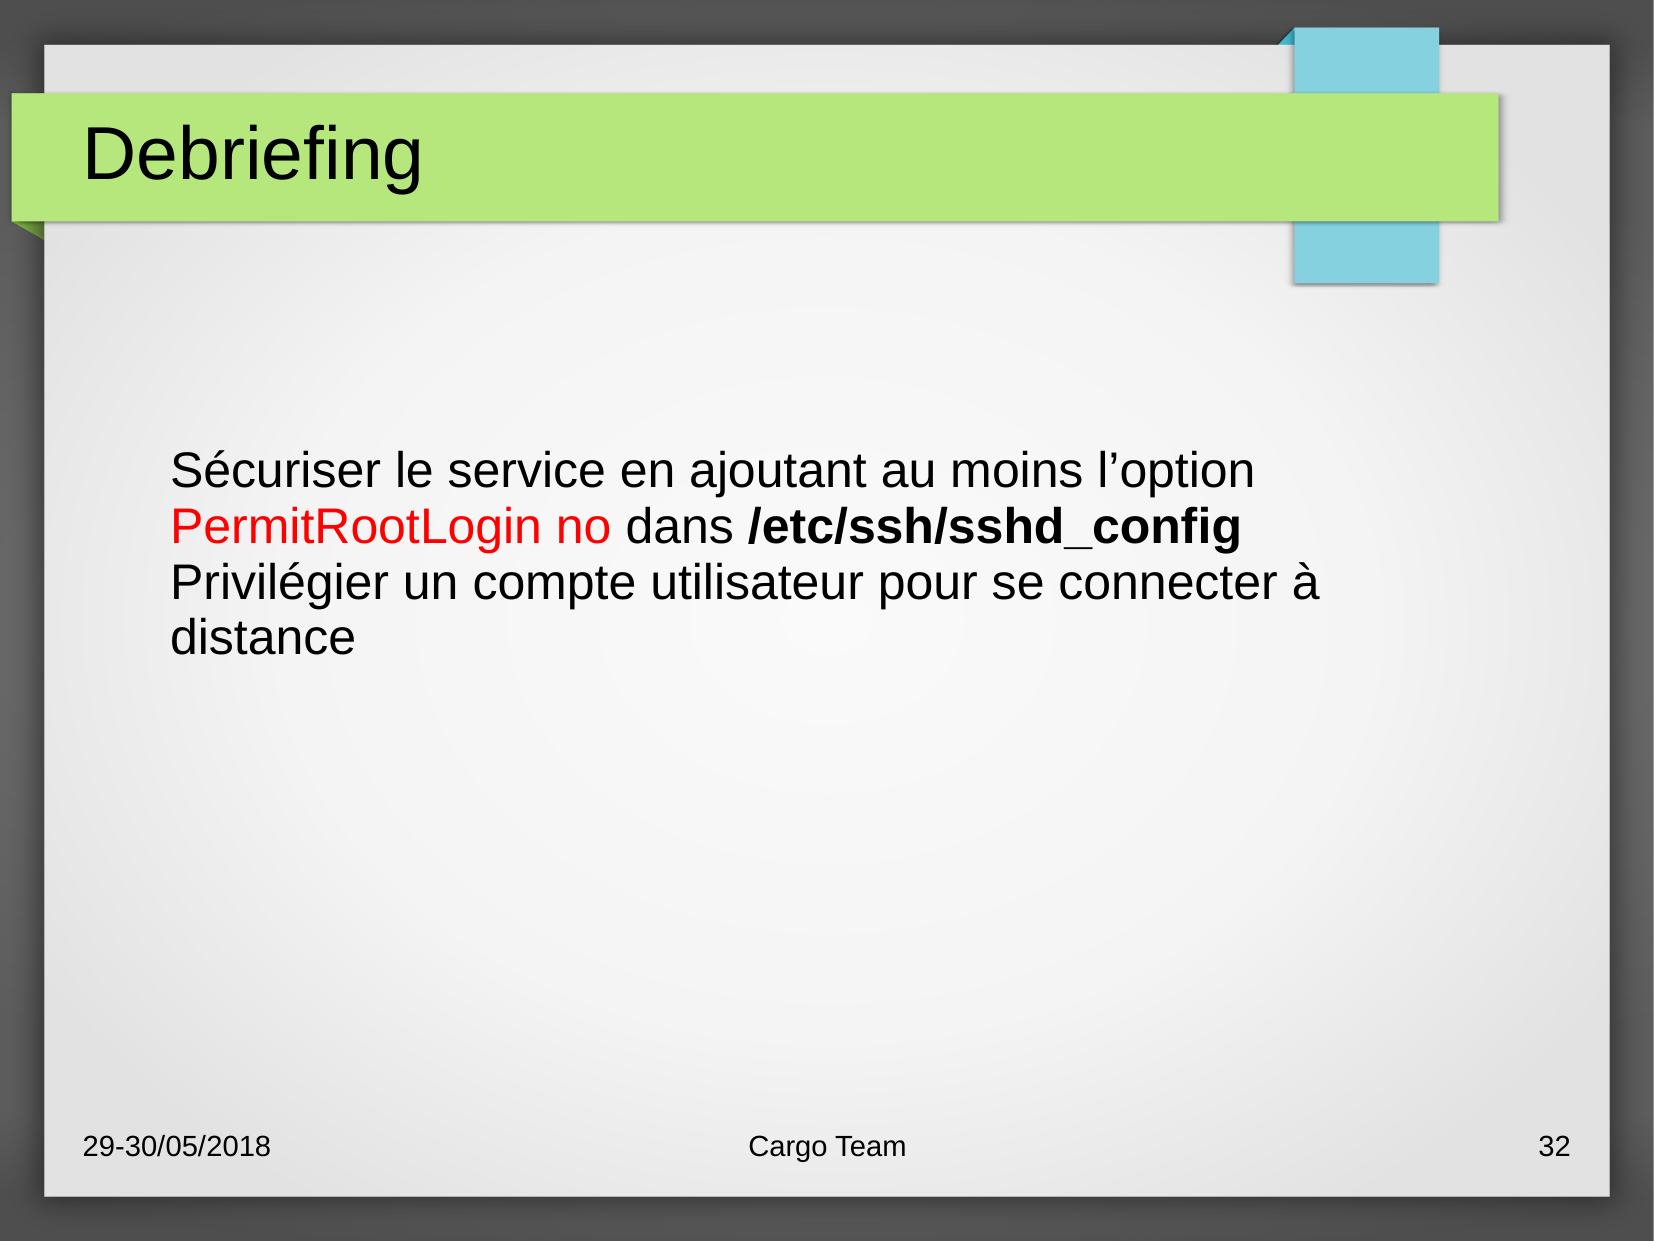

# Debriefing
Sécuriser le service en ajoutant au moins l’option
PermitRootLogin no dans /etc/ssh/sshd_config
Privilégier un compte utilisateur pour se connecter à distance
29-30/05/2018
Cargo Team
32